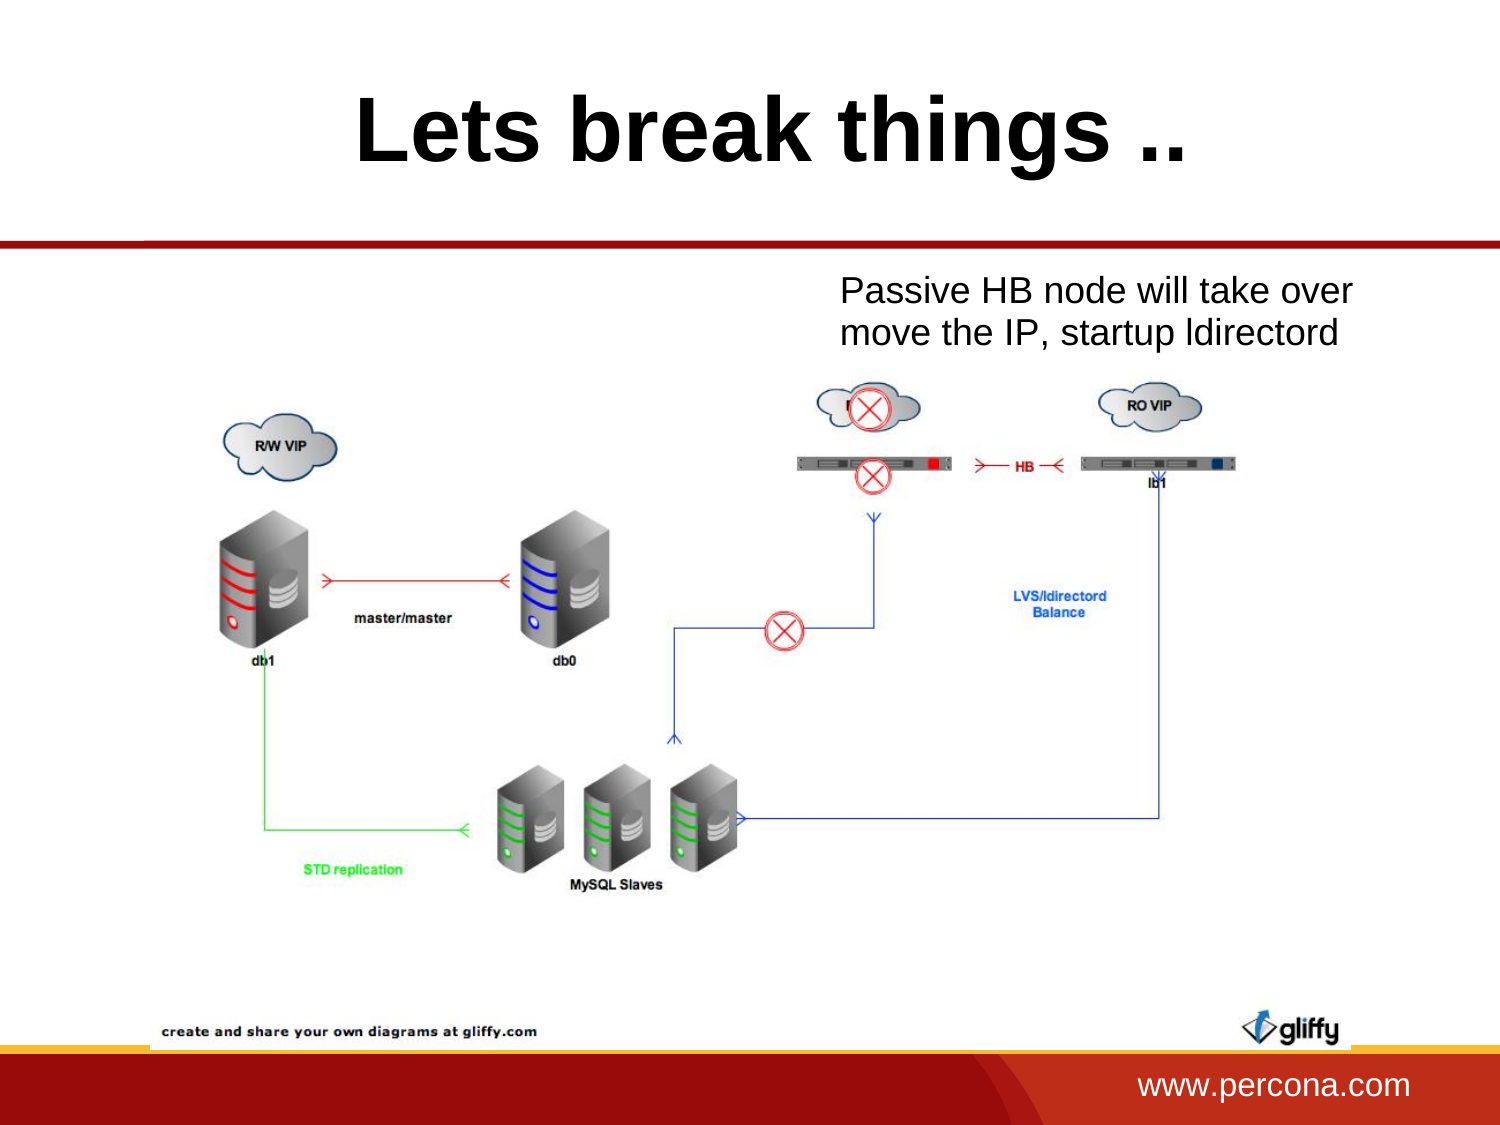

# Lets break things ..
Passive HB node will take over
move the IP, startup ldirectord